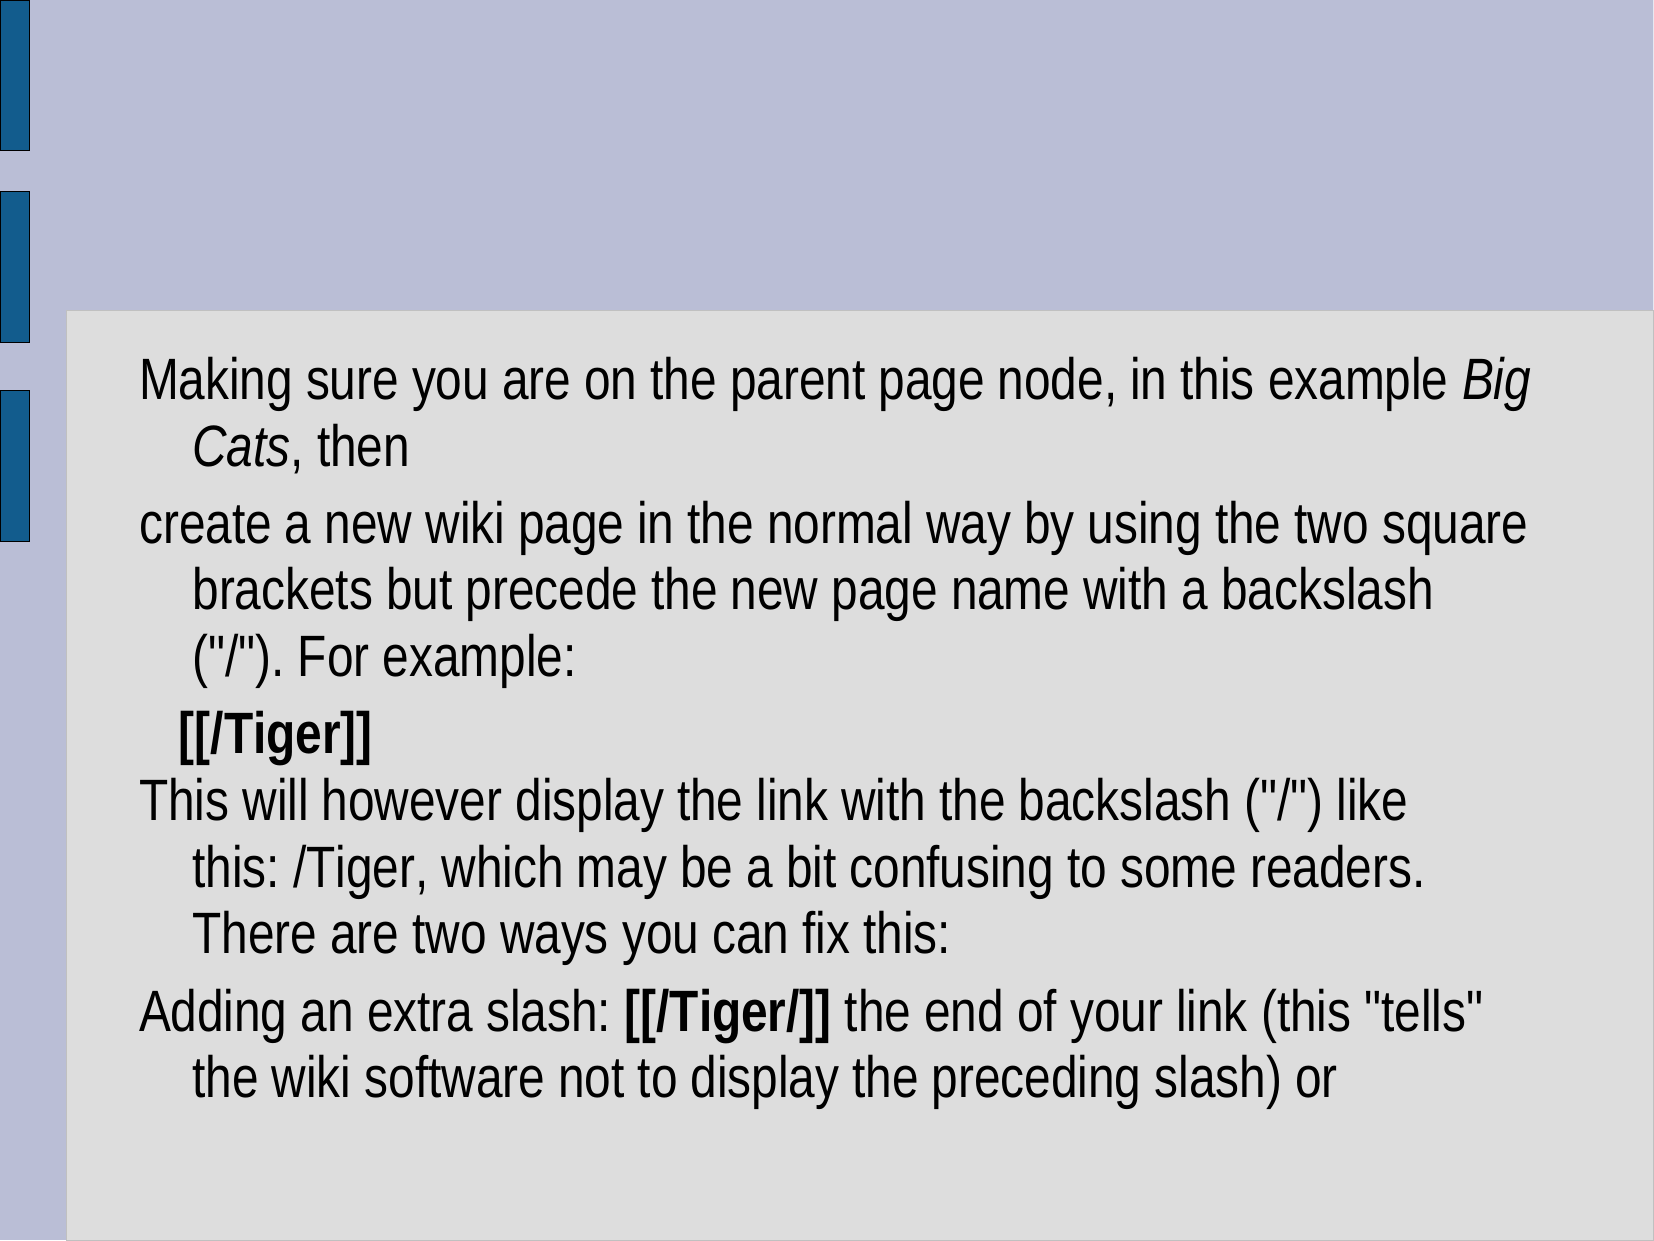

# Making sure you are on the parent page node, in this example Big Cats, then
create a new wiki page in the normal way by using the two square brackets but precede the new page name with a backslash ("/"). For example:
 [[/Tiger]]
This will however display the link with the backslash ("/") like this: /Tiger, which may be a bit confusing to some readers. There are two ways you can fix this:
Adding an extra slash: [[/Tiger/]] the end of your link (this "tells" the wiki software not to display the preceding slash) or